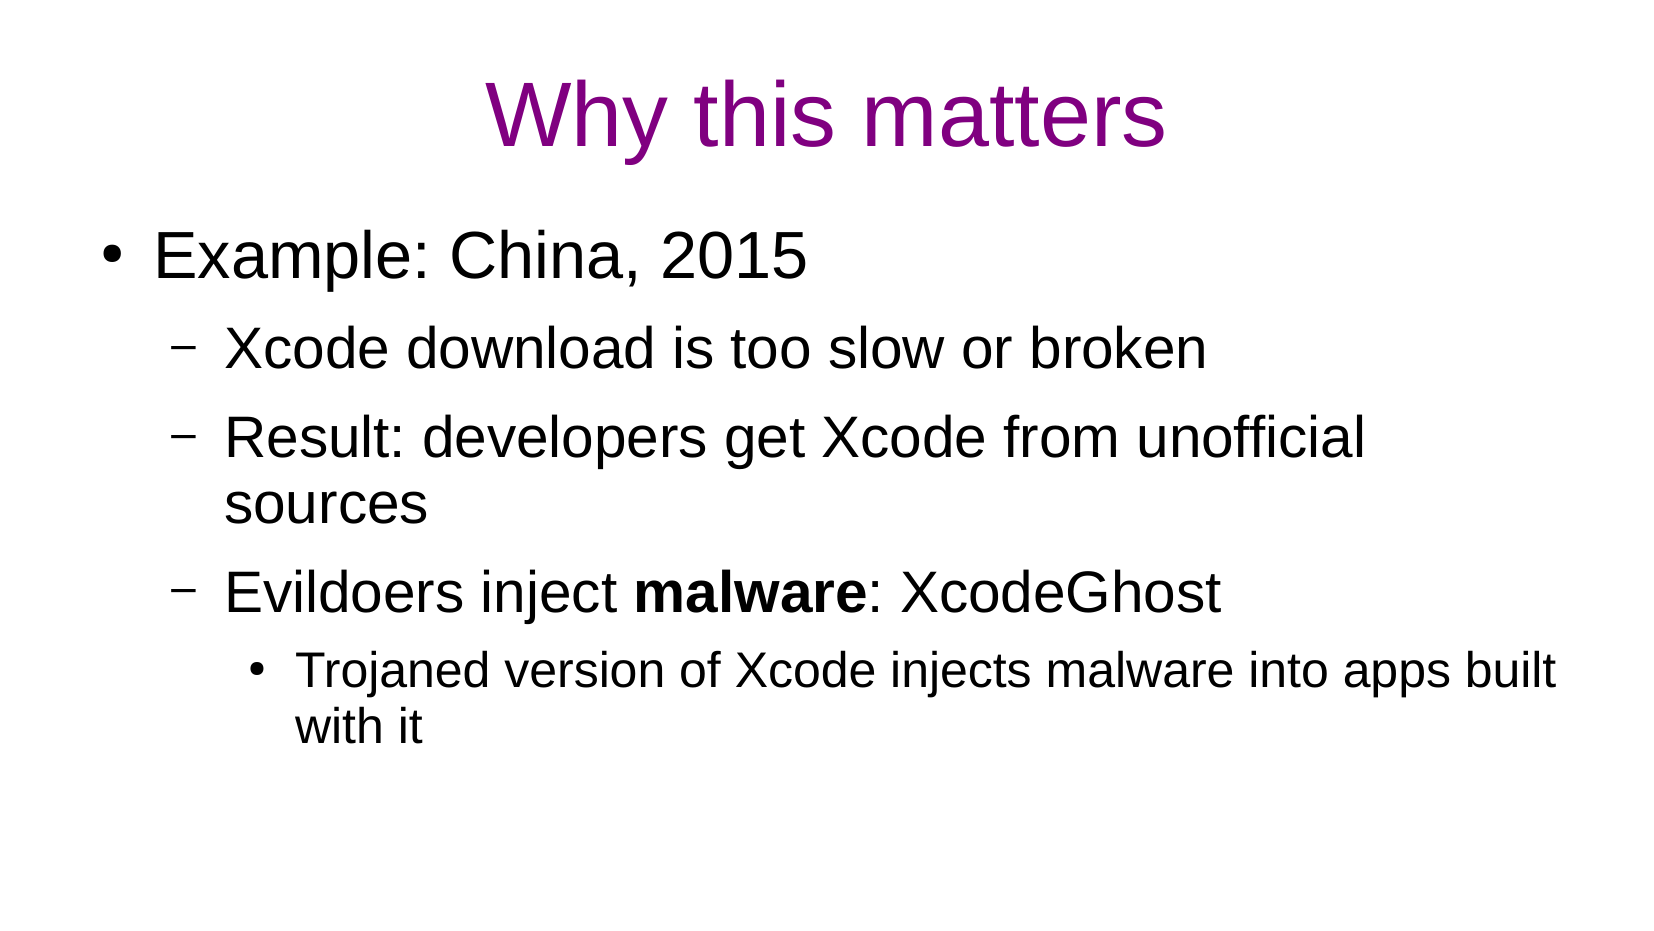

# Why this matters
Example: China, 2015
Xcode download is too slow or broken
Result: developers get Xcode from unofficial sources
Evildoers inject malware: XcodeGhost
Trojaned version of Xcode injects malware into apps built with it